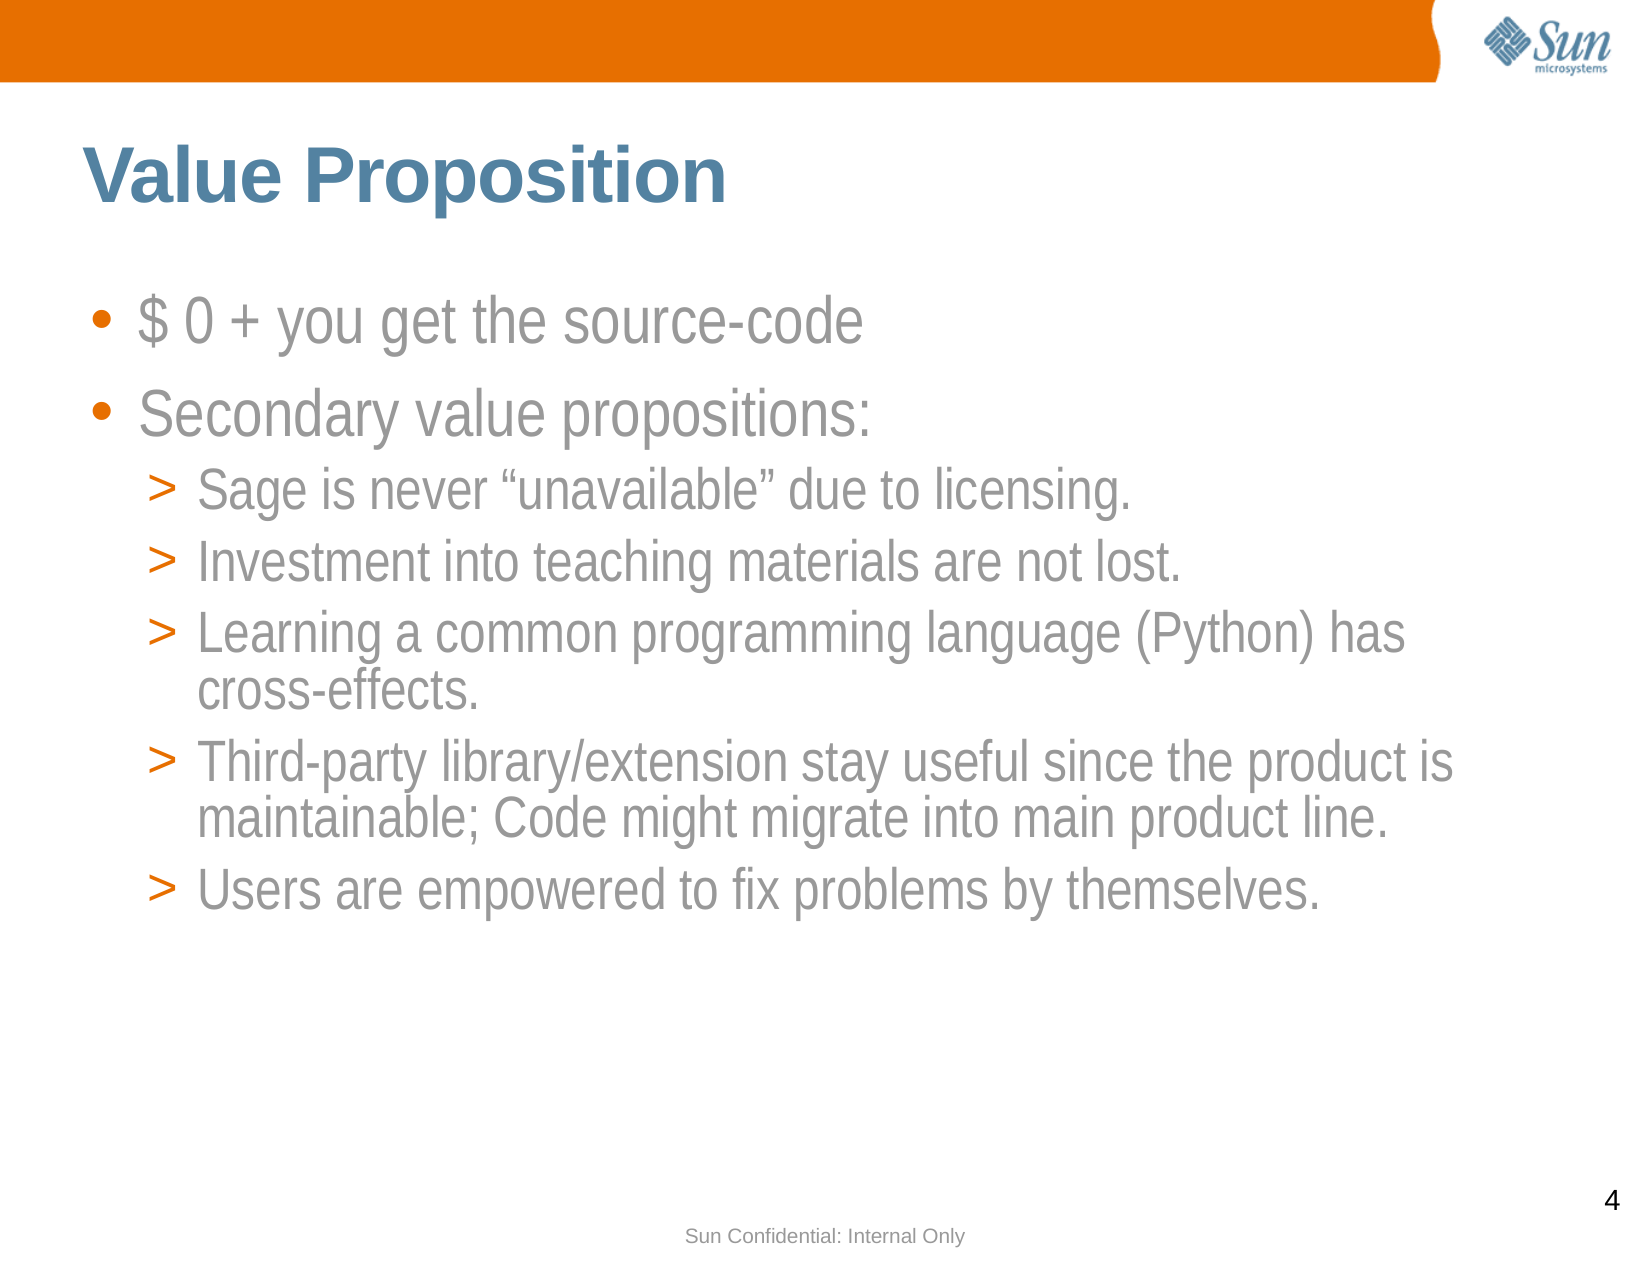

# Value Proposition
$ 0 + you get the source-code
Secondary value propositions:
Sage is never “unavailable” due to licensing.
Investment into teaching materials are not lost.
Learning a common programming language (Python) has cross-effects.
Third-party library/extension stay useful since the product is maintainable; Code might migrate into main product line.
Users are empowered to fix problems by themselves.